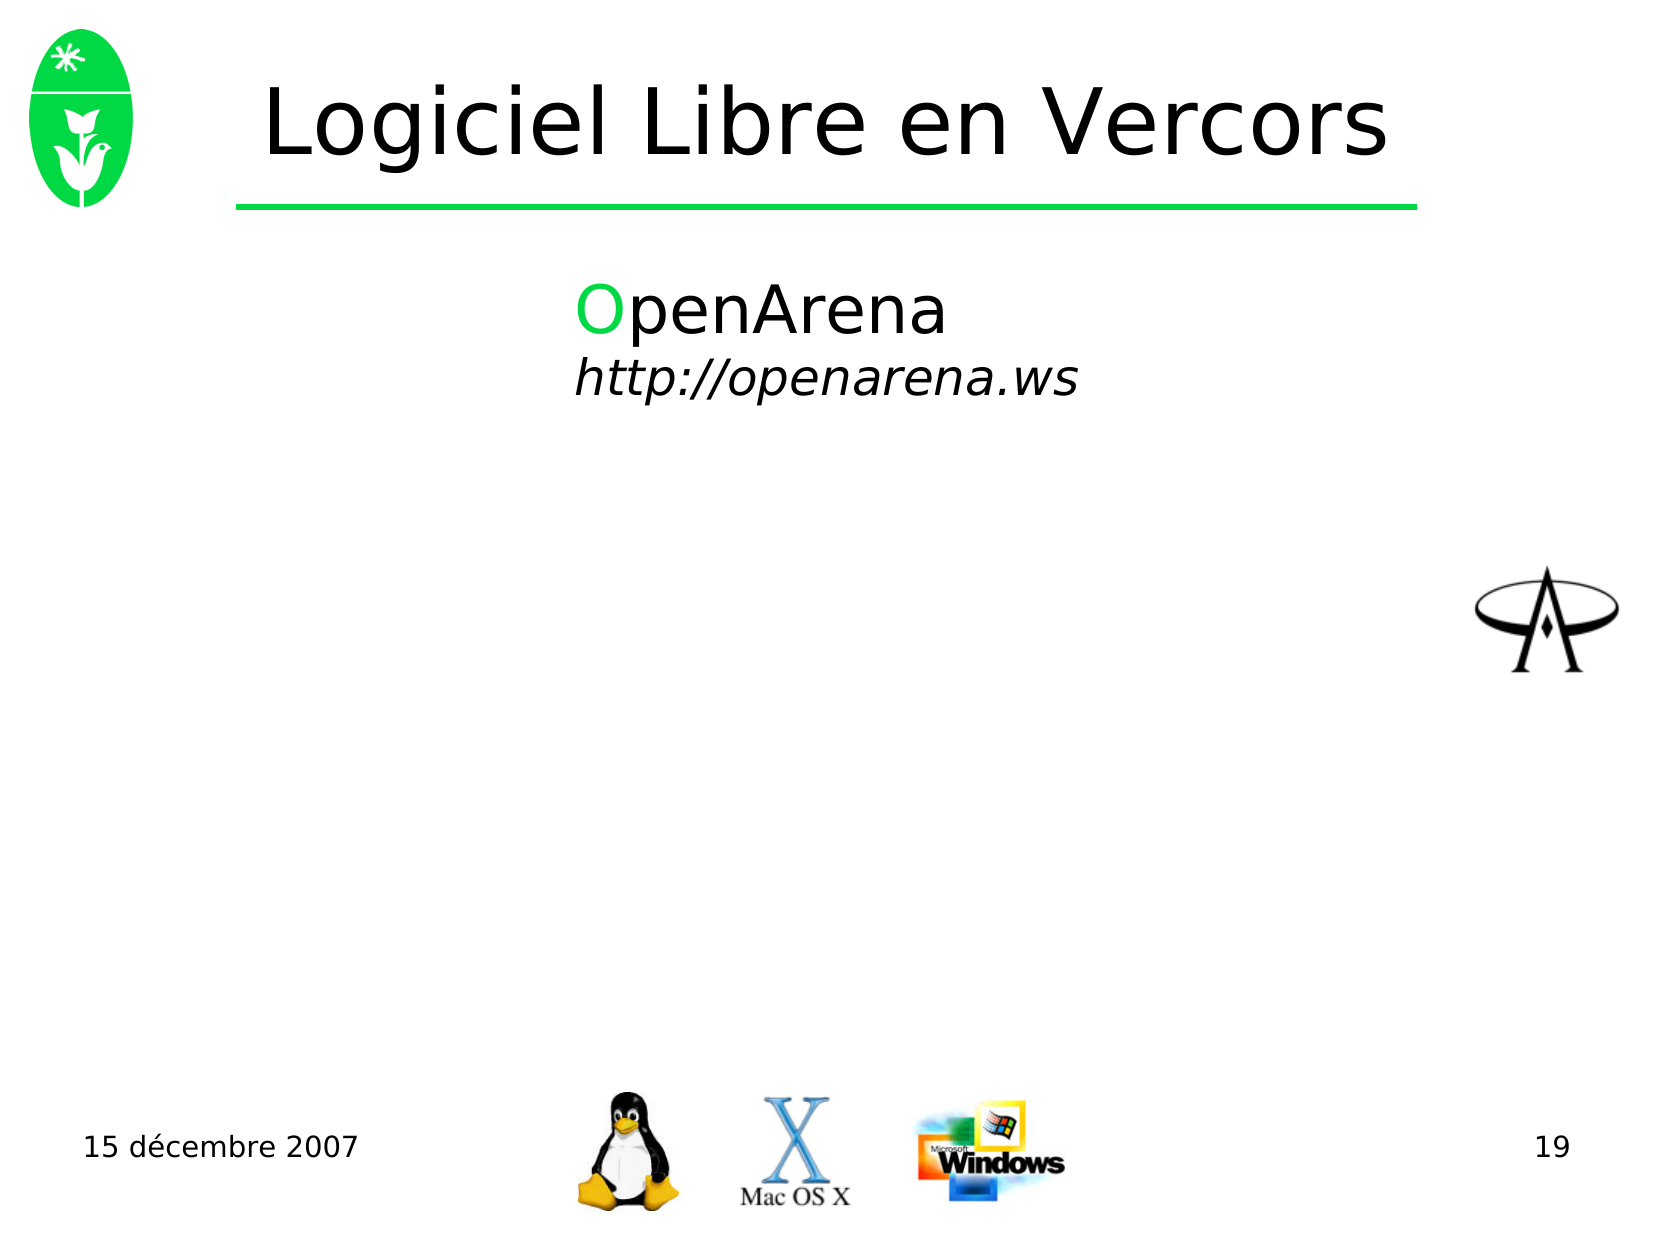

# Logiciel Libre en Vercors
OpenArena
http://openarena.ws
15 décembre 2007
19